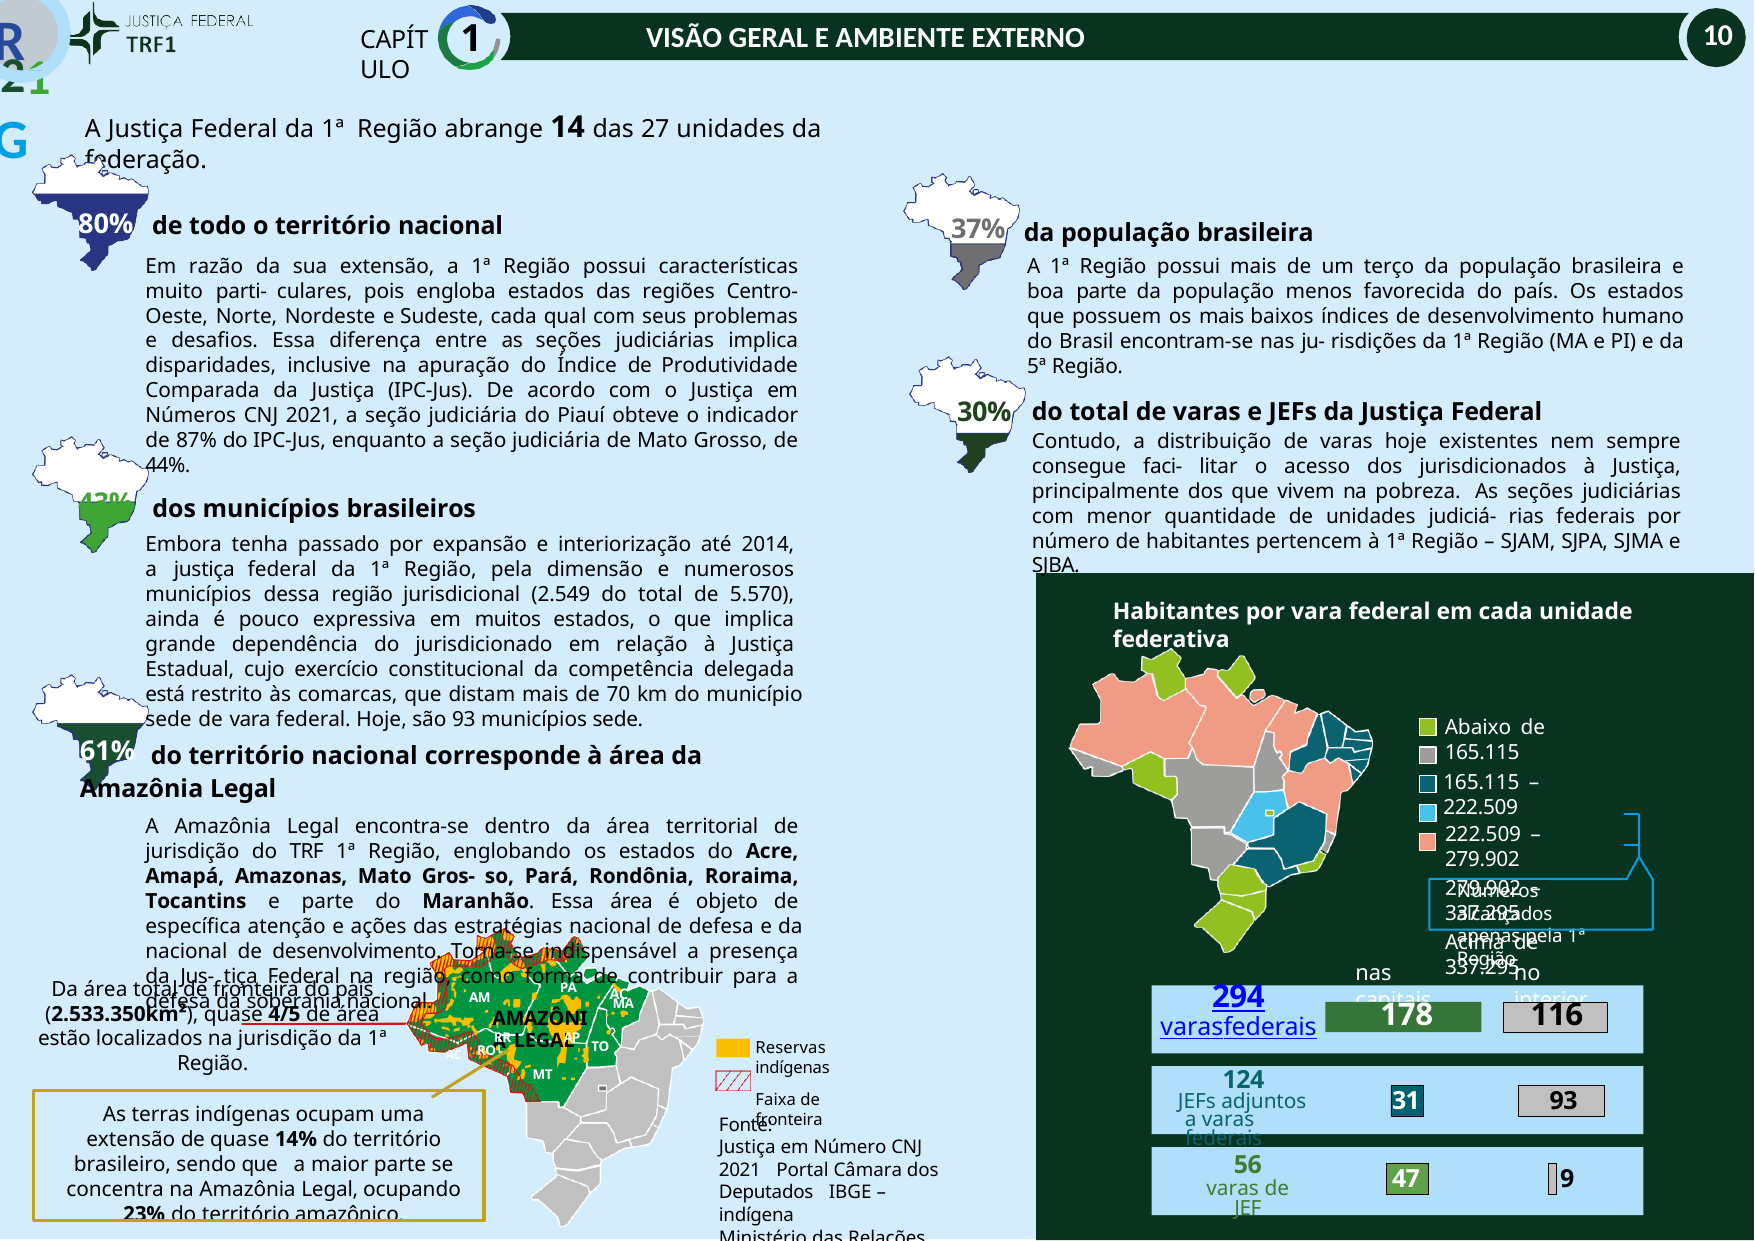

RG
1
10
21
VISÃO GERAL E AMBIENTE EXTERNO
CAPÍTULO
A Justiça Federal da 1ª Região abrange 14 das 27 unidades da federação.
80% de todo o território nacional
Em razão da sua extensão, a 1ª Região possui características muito parti- culares, pois engloba estados das regiões Centro-Oeste, Norte, Nordeste e Sudeste, cada qual com seus problemas e desafios. Essa diferença entre as seções judiciárias implica disparidades, inclusive na apuração do Índice de Produtividade Comparada da Justiça (IPC-Jus). De acordo com o Justiça em Números CNJ 2021, a seção judiciária do Piauí obteve o indicador de 87% do IPC-Jus, enquanto a seção judiciária de Mato Grosso, de 44%.
da população brasileira
A 1ª Região possui mais de um terço da população brasileira e boa parte da população menos favorecida do país. Os estados que possuem os mais baixos índices de desenvolvimento humano do Brasil encontram-se nas ju- risdições da 1ª Região (MA e PI) e da 5ª Região.
37%
do total de varas e JEFs da Justiça Federal
Contudo, a distribuição de varas hoje existentes nem sempre consegue faci- litar o acesso dos jurisdicionados à Justiça, principalmente dos que vivem na pobreza. As seções judiciárias com menor quantidade de unidades judiciá- rias federais por número de habitantes pertencem à 1ª Região – SJAM, SJPA, SJMA e SJBA.
30%
43% dos municípios brasileiros
Embora tenha passado por expansão e interiorização até 2014, a justiça federal da 1ª Região, pela dimensão e numerosos municípios dessa região jurisdicional (2.549 do total de 5.570), ainda é pouco expressiva em muitos estados, o que implica grande dependência do jurisdicionado em relação à Justiça Estadual, cujo exercício constitucional da competência delegada está restrito às comarcas, que distam mais de 70 km do município sede de vara federal. Hoje, são 93 municípios sede.
Habitantes por vara federal em cada unidade federativa
Abaixo de 165.115
165.115 – 222.509
222.509 – 279.902
279.902 – 337.295
Acima de 337.295
61% do território nacional corresponde à área da Amazônia Legal
A Amazônia Legal encontra-se dentro da área territorial de jurisdição do TRF 1ª Região, englobando os estados do Acre, Amapá, Amazonas, Mato Gros- so, Pará, Rondônia, Roraima, Tocantins e parte do Maranhão. Essa área é objeto de específica atenção e ações das estratégias nacional de defesa e da nacional de desenvolvimento. Torna-se indispensável a presença da Jus- tiça Federal na região, como forma de contribuir para a defesa da soberania nacional.
RR	AP
Números alcançados apenas pela 1ª Região
nas capitais
no interior
PA
AMAZÔNIA
Da área total de fronteira do país (2.533.350km²), quase 4/5 de área estão localizados na jurisdição da 1ª Região.
AC
294
varasfederais
AM
MA
178
116
LEGAL
MT
TO
Reservas indígenas
Faixa de fronteira
RO
AC
124
31
JEFs adjuntos a varas federais
93
As terras indígenas ocupam uma extensão de quase 14% do território brasileiro, sendo que a maior parte se concentra na Amazônia Legal, ocupando 23% do território amazônico.
Fonte:
Justiça em Número CNJ 2021 Portal Câmara dos Deputados IBGE – indígena
Ministério das Relações Exteriores
56
varas de JEF
9
47